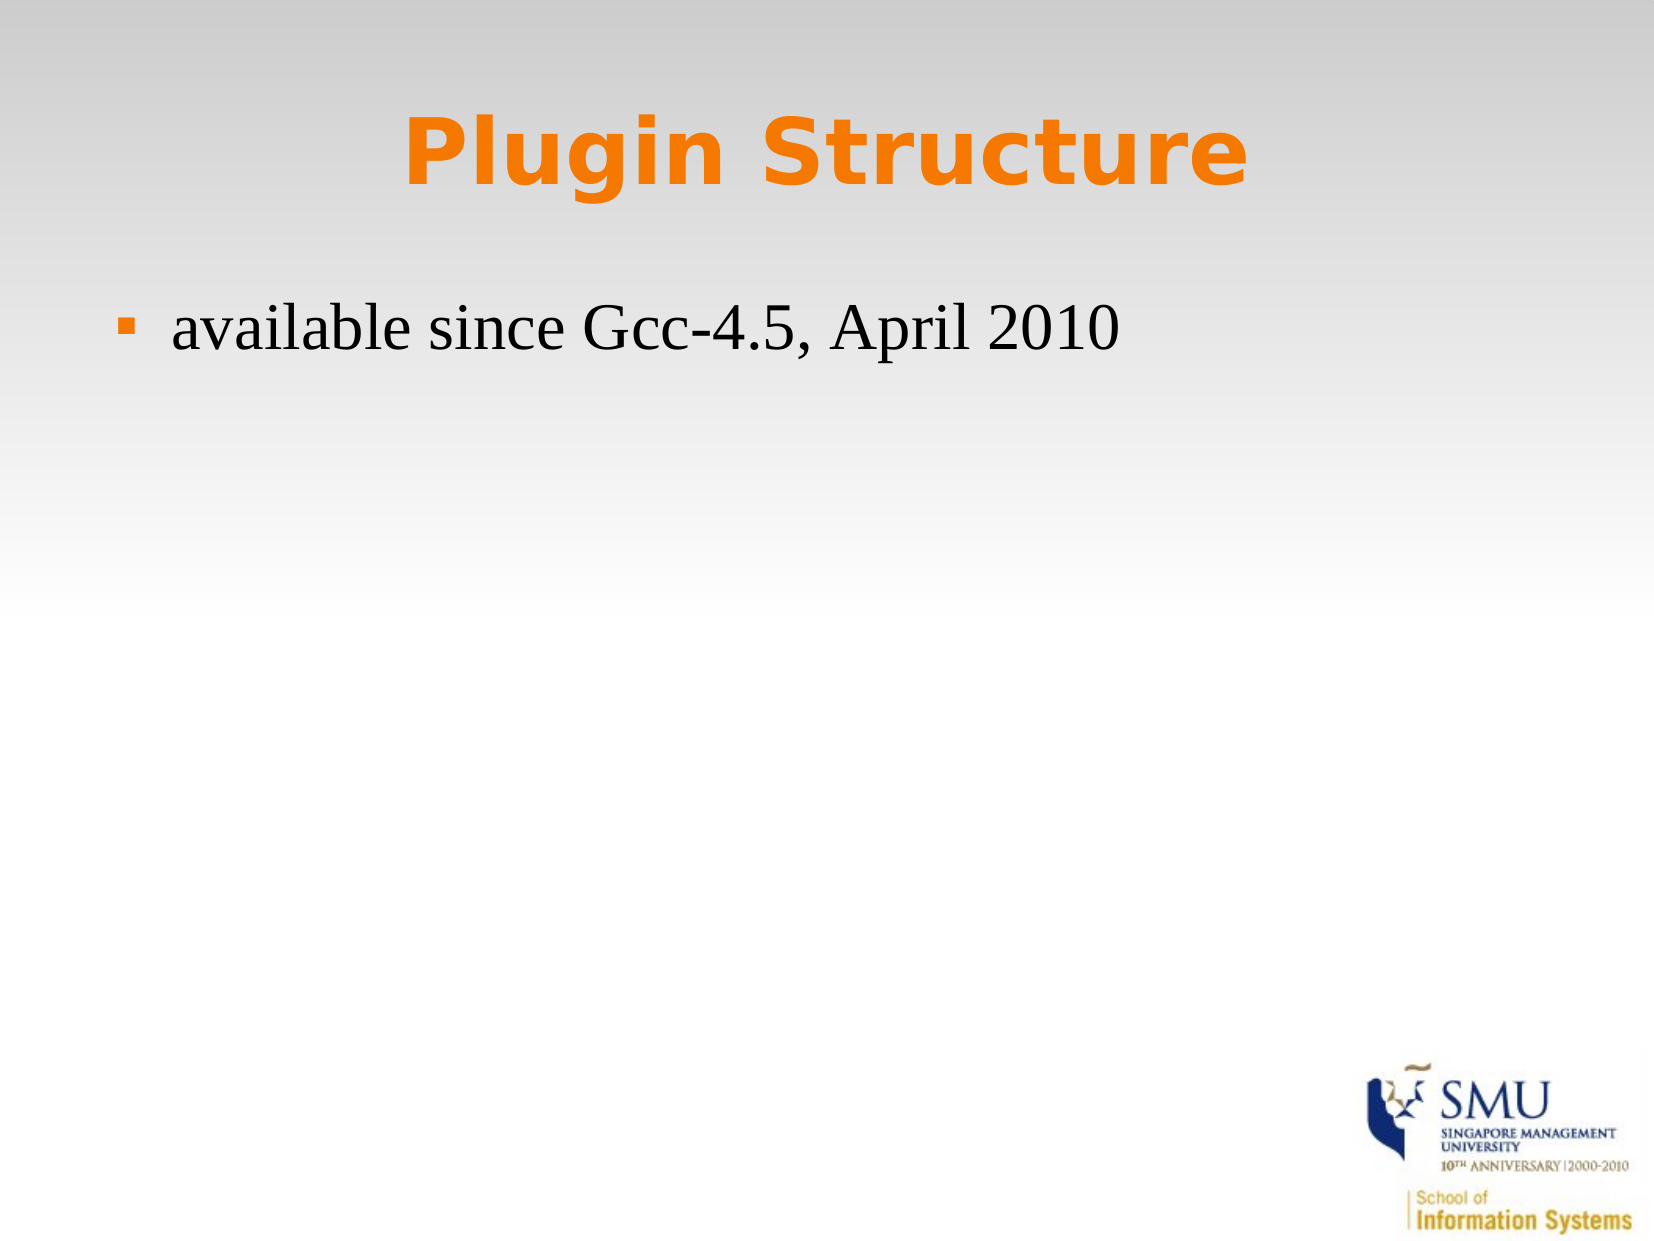

# Plugin Structure
available since Gcc-4.5, April 2010